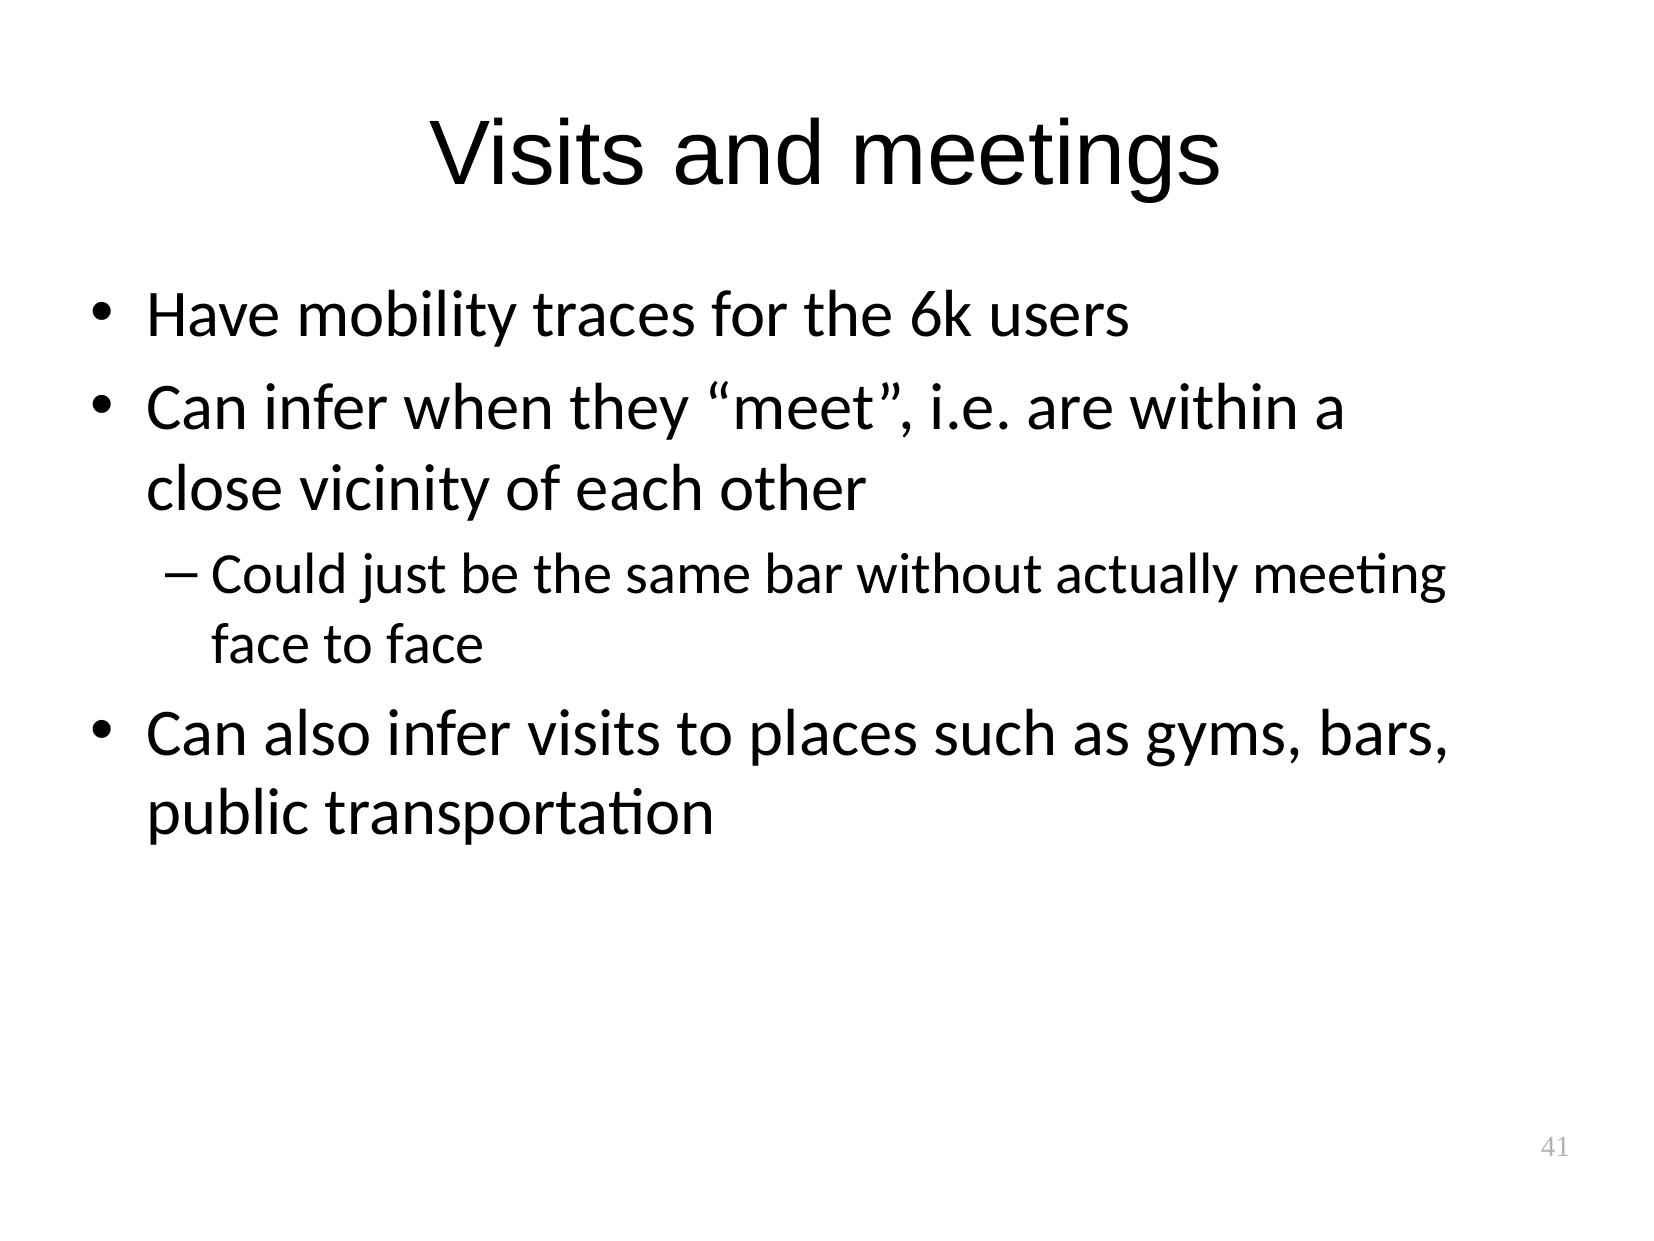

# Visits and meetings
Have mobility traces for the 6k users
Can infer when they “meet”, i.e. are within a close vicinity of each other
Could just be the same bar without actually meeting face to face
Can also infer visits to places such as gyms, bars, public transportation
41